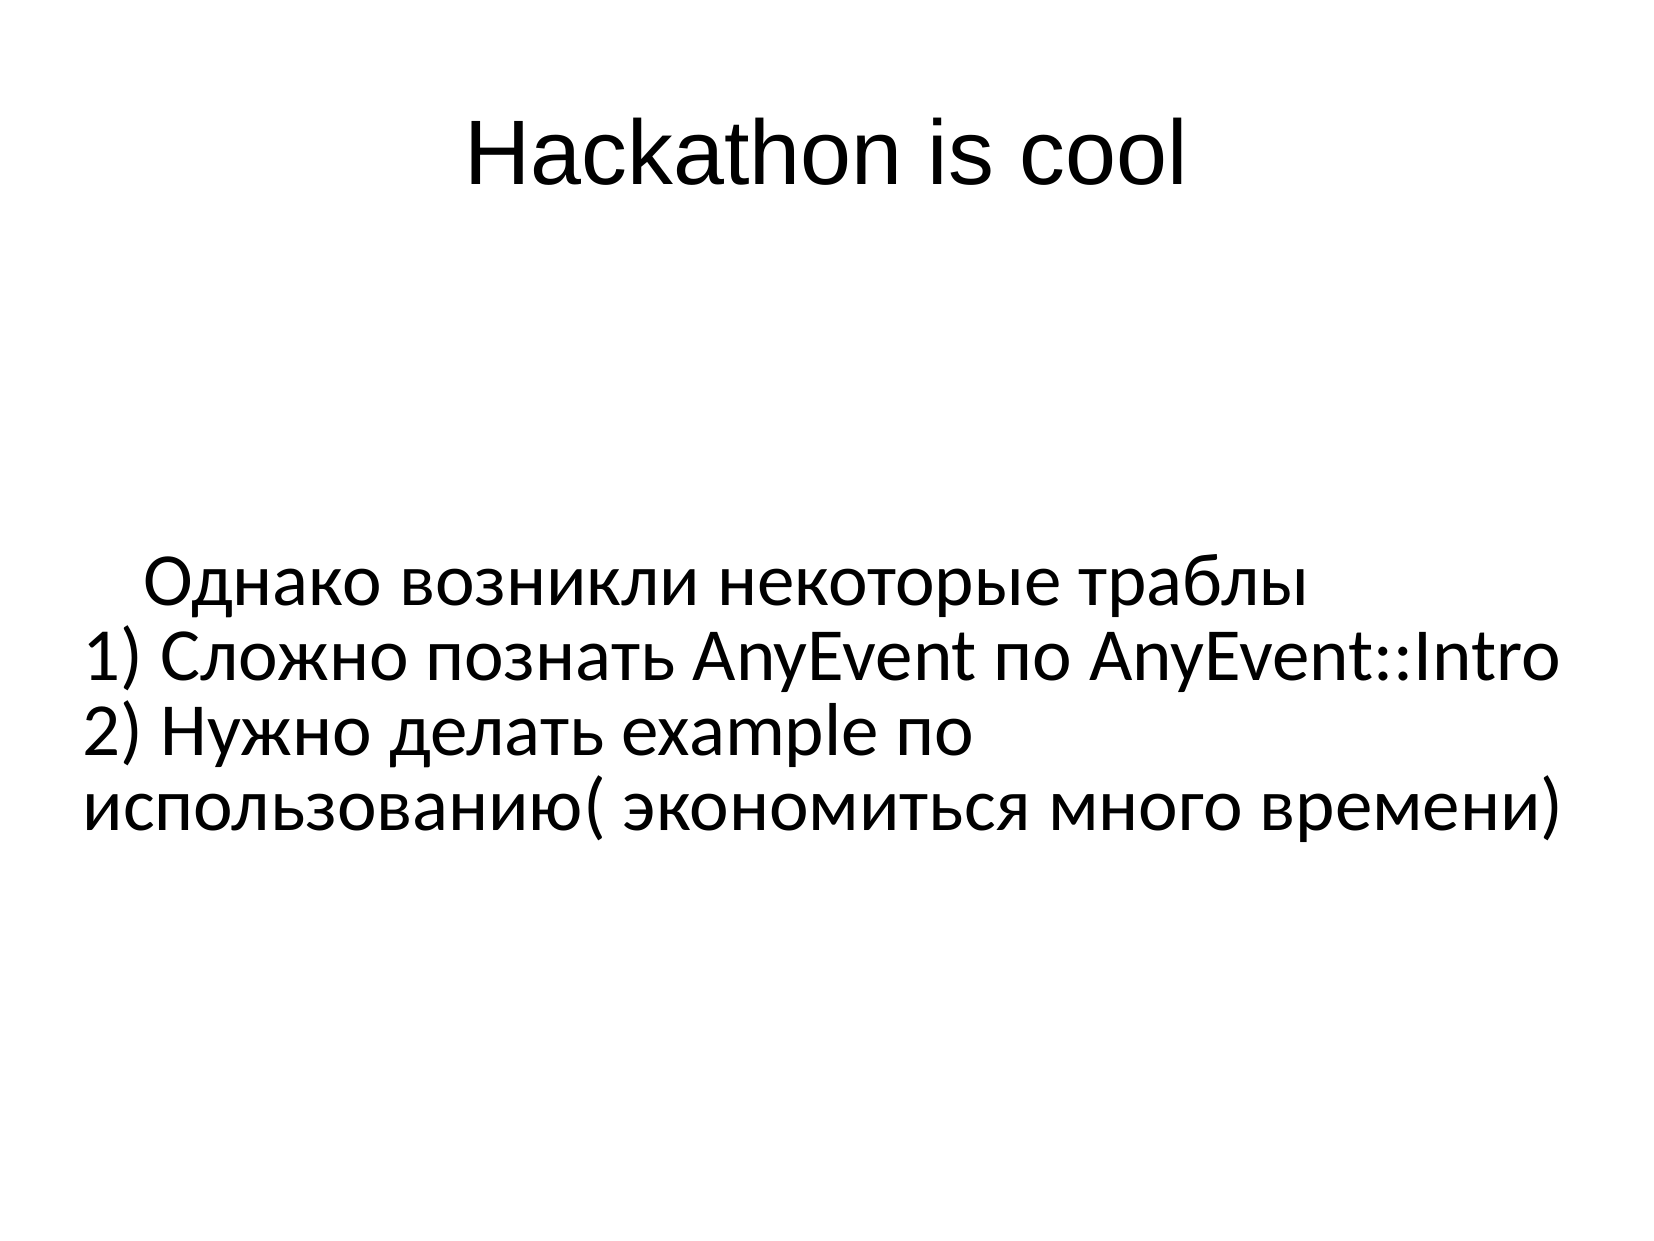

# Hackathon is cool
Однако возникли некоторые траблы
 Сложно познать AnyEvent по AnyEvent::Intro
 Нужно делать example по использованию( экономиться много времени)